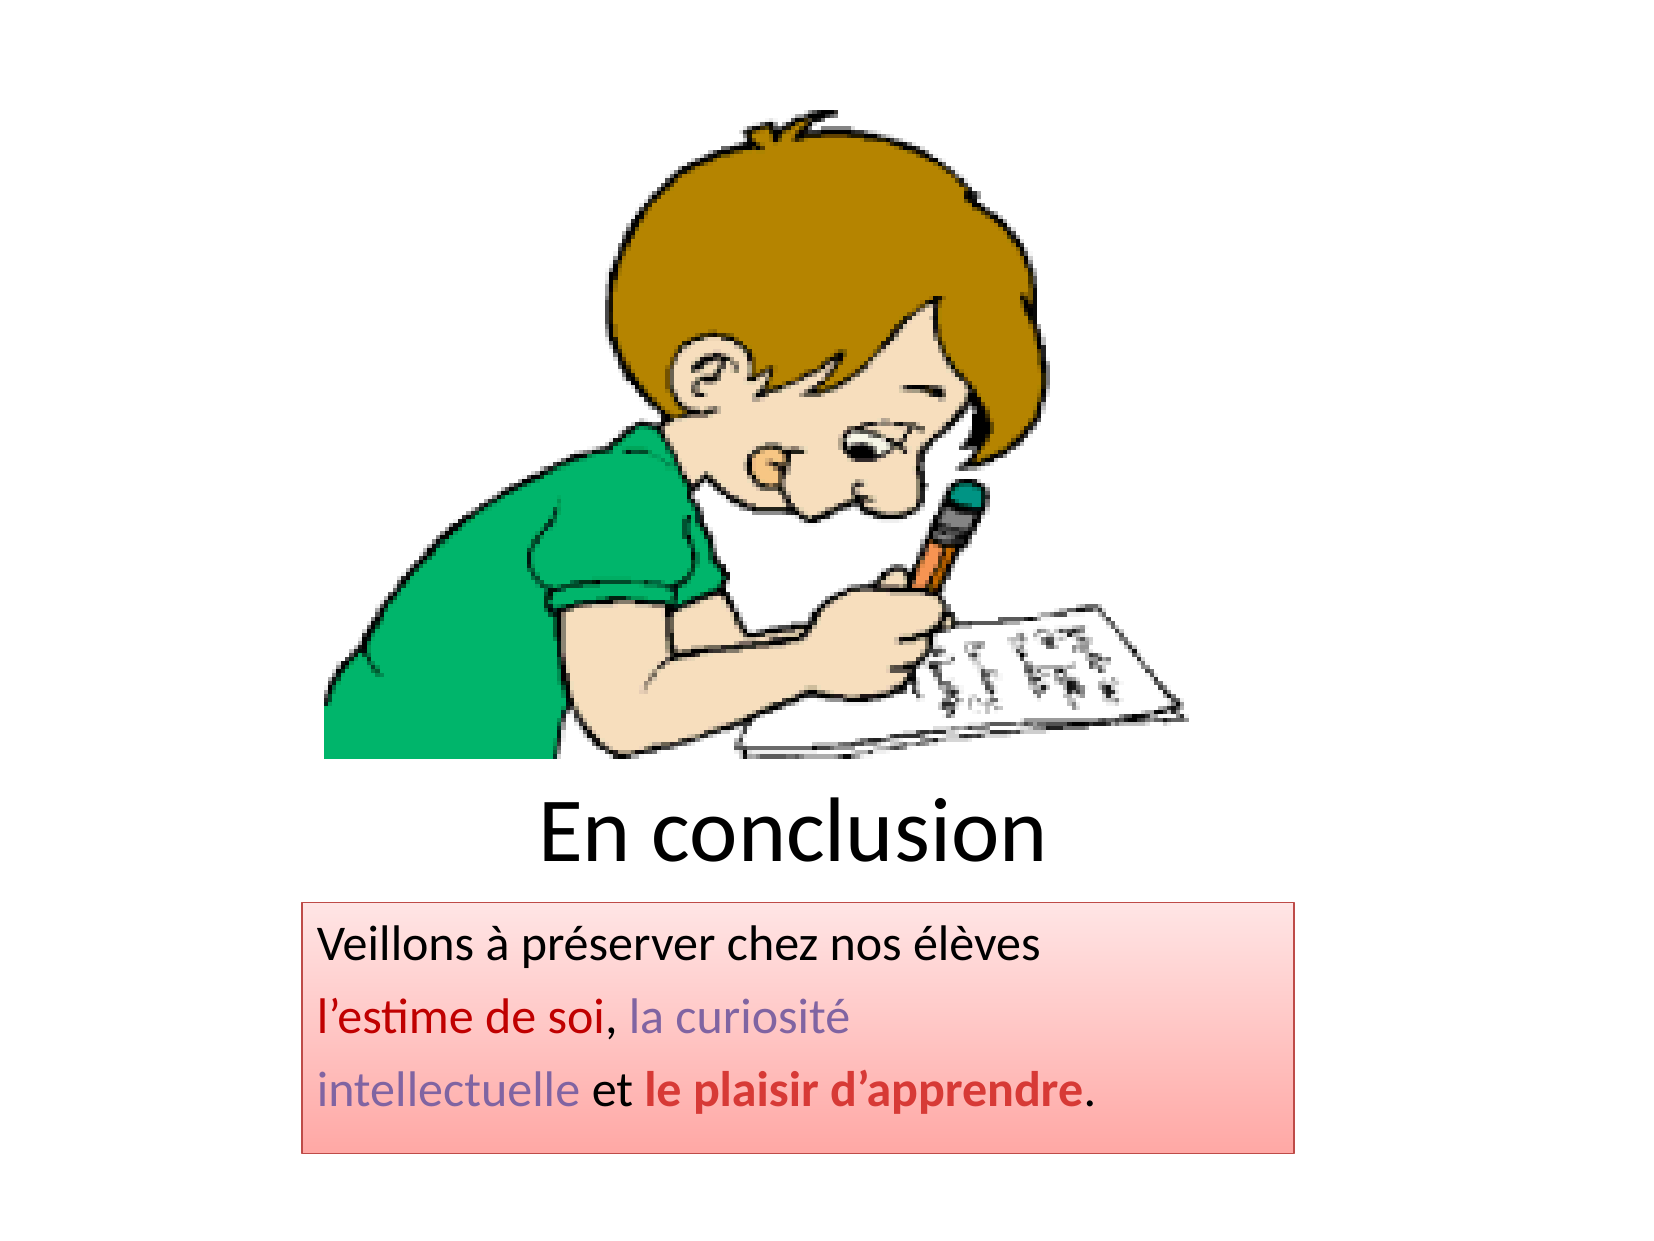

# En conclusion
Veillons à préserver chez nos élèves
l’estime de soi, la curiosité
intellectuelle et le plaisir d’apprendre.